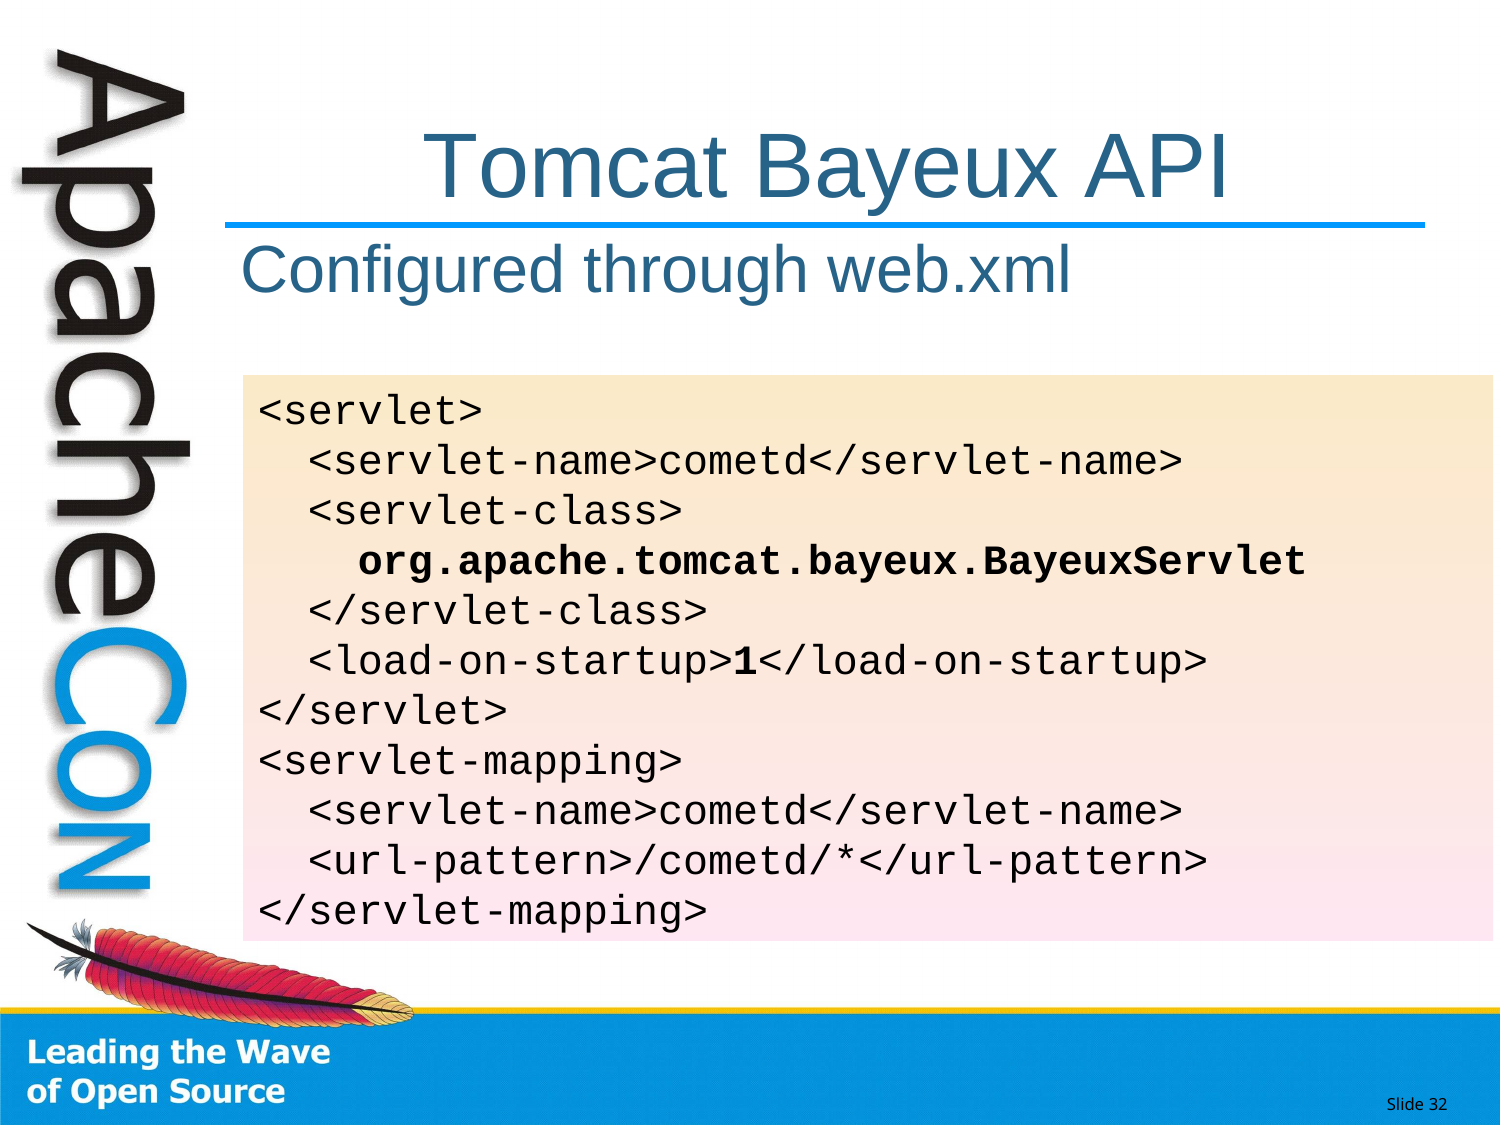

# Tomcat Bayeux API
Configured through web.xml
<servlet>
 <servlet-name>cometd</servlet-name>
 <servlet-class>
 org.apache.tomcat.bayeux.BayeuxServlet
 </servlet-class>
 <load-on-startup>1</load-on-startup>
</servlet>
<servlet-mapping>
 <servlet-name>cometd</servlet-name>
 <url-pattern>/cometd/*</url-pattern>
</servlet-mapping>
Slide